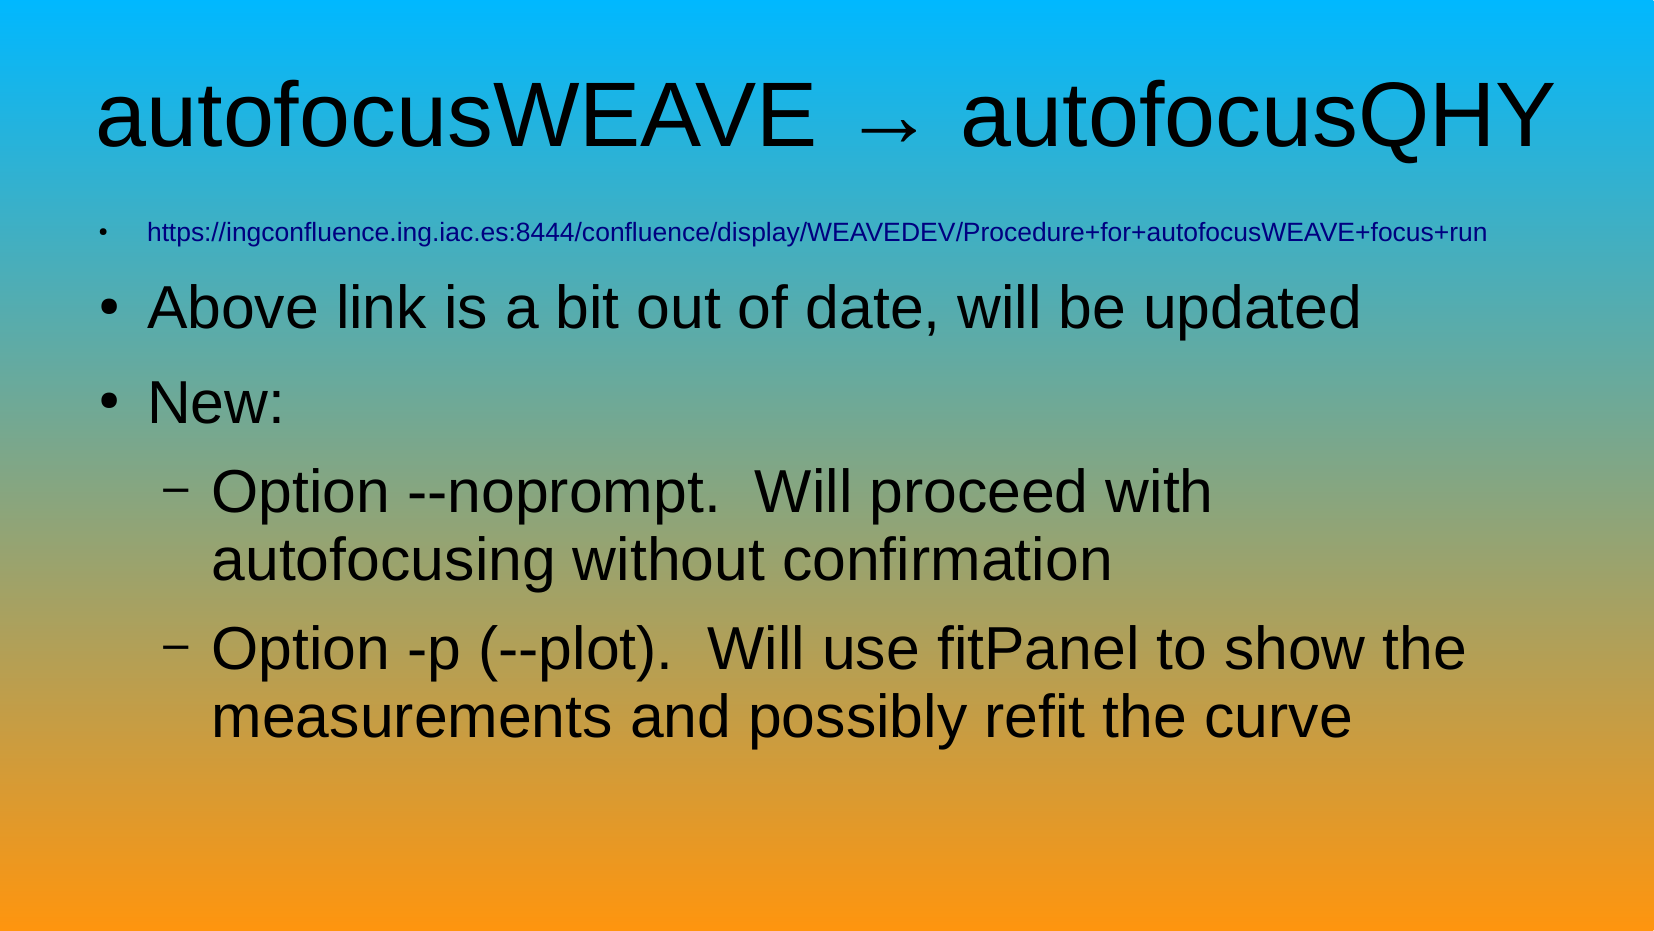

# autofocusWEAVE → autofocusQHY
https://ingconfluence.ing.iac.es:8444/confluence/display/WEAVEDEV/Procedure+for+autofocusWEAVE+focus+run
Above link is a bit out of date, will be updated
New:
Option --noprompt. Will proceed with autofocusing without confirmation
Option -p (--plot). Will use fitPanel to show the measurements and possibly refit the curve